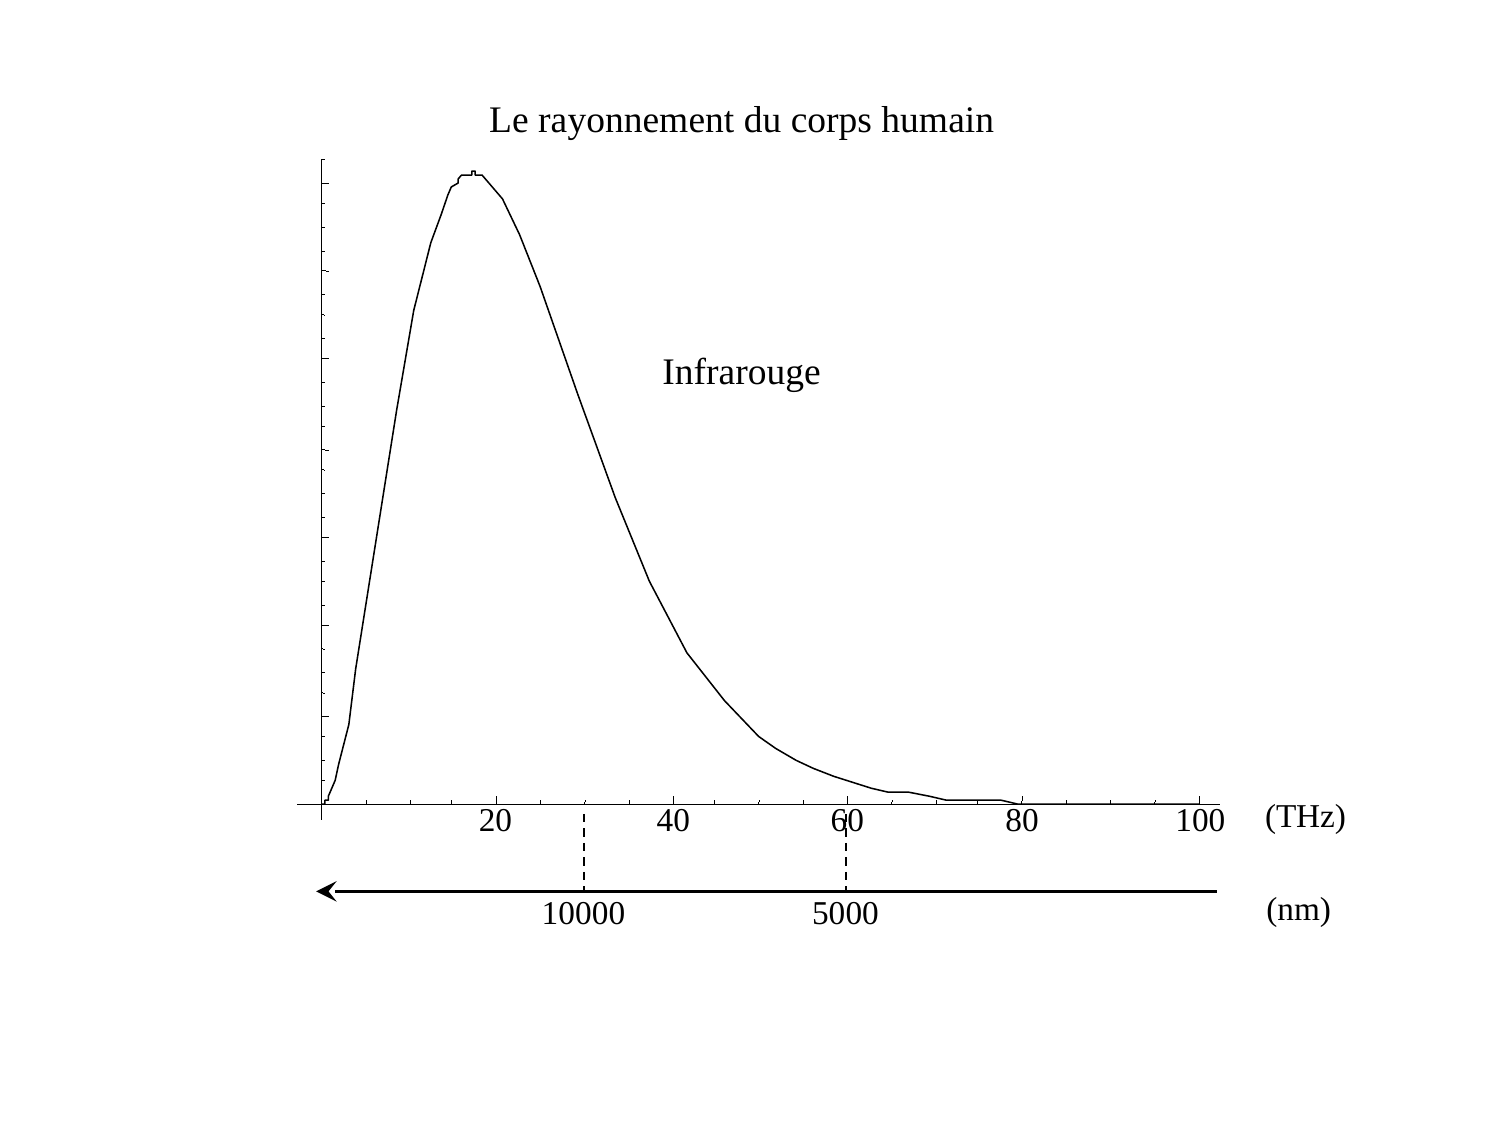

Le rayonnement du corps humain
Infrarouge
(THz)
20
40
60
80
100
(nm)
10000
5000